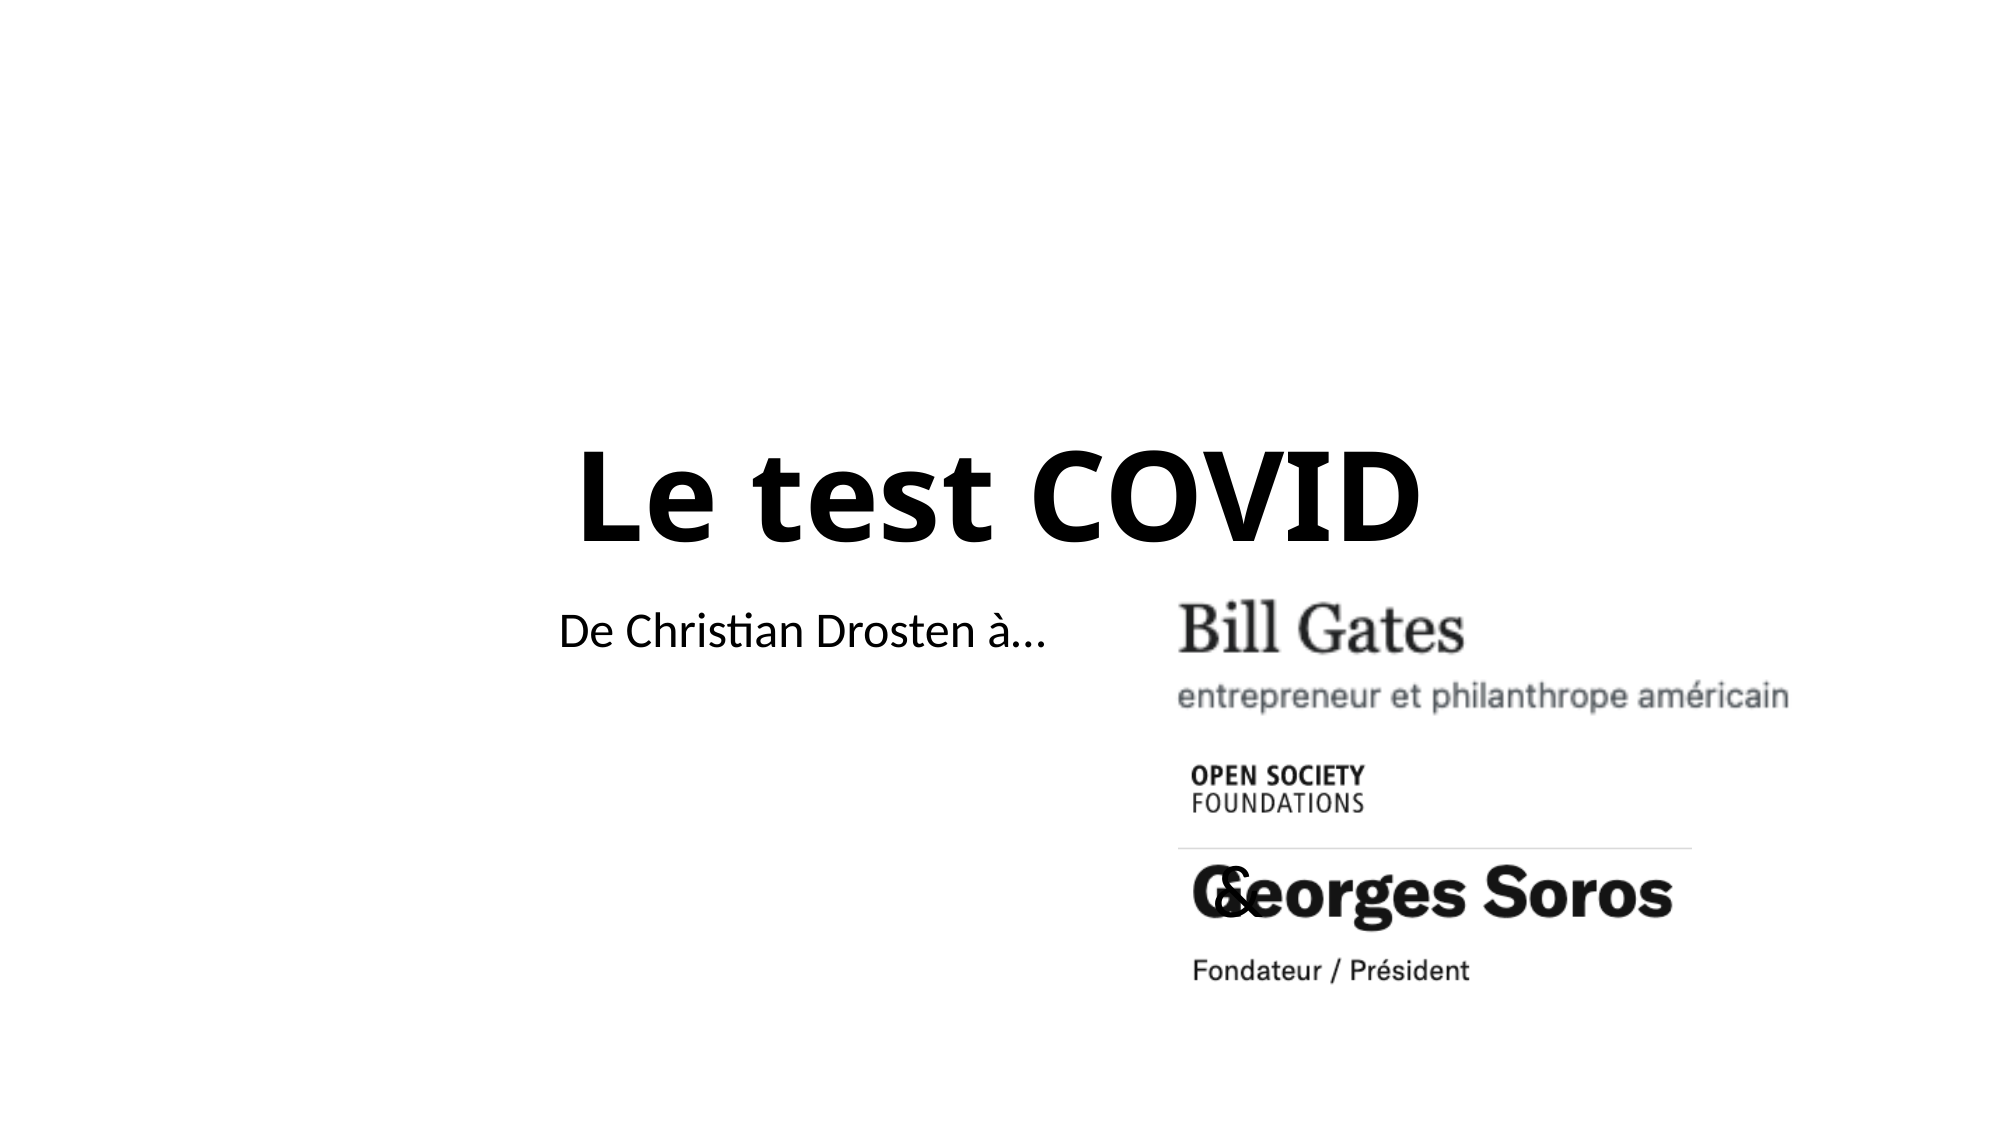

# Le test COVID
 De Christian Drosten à…
 &